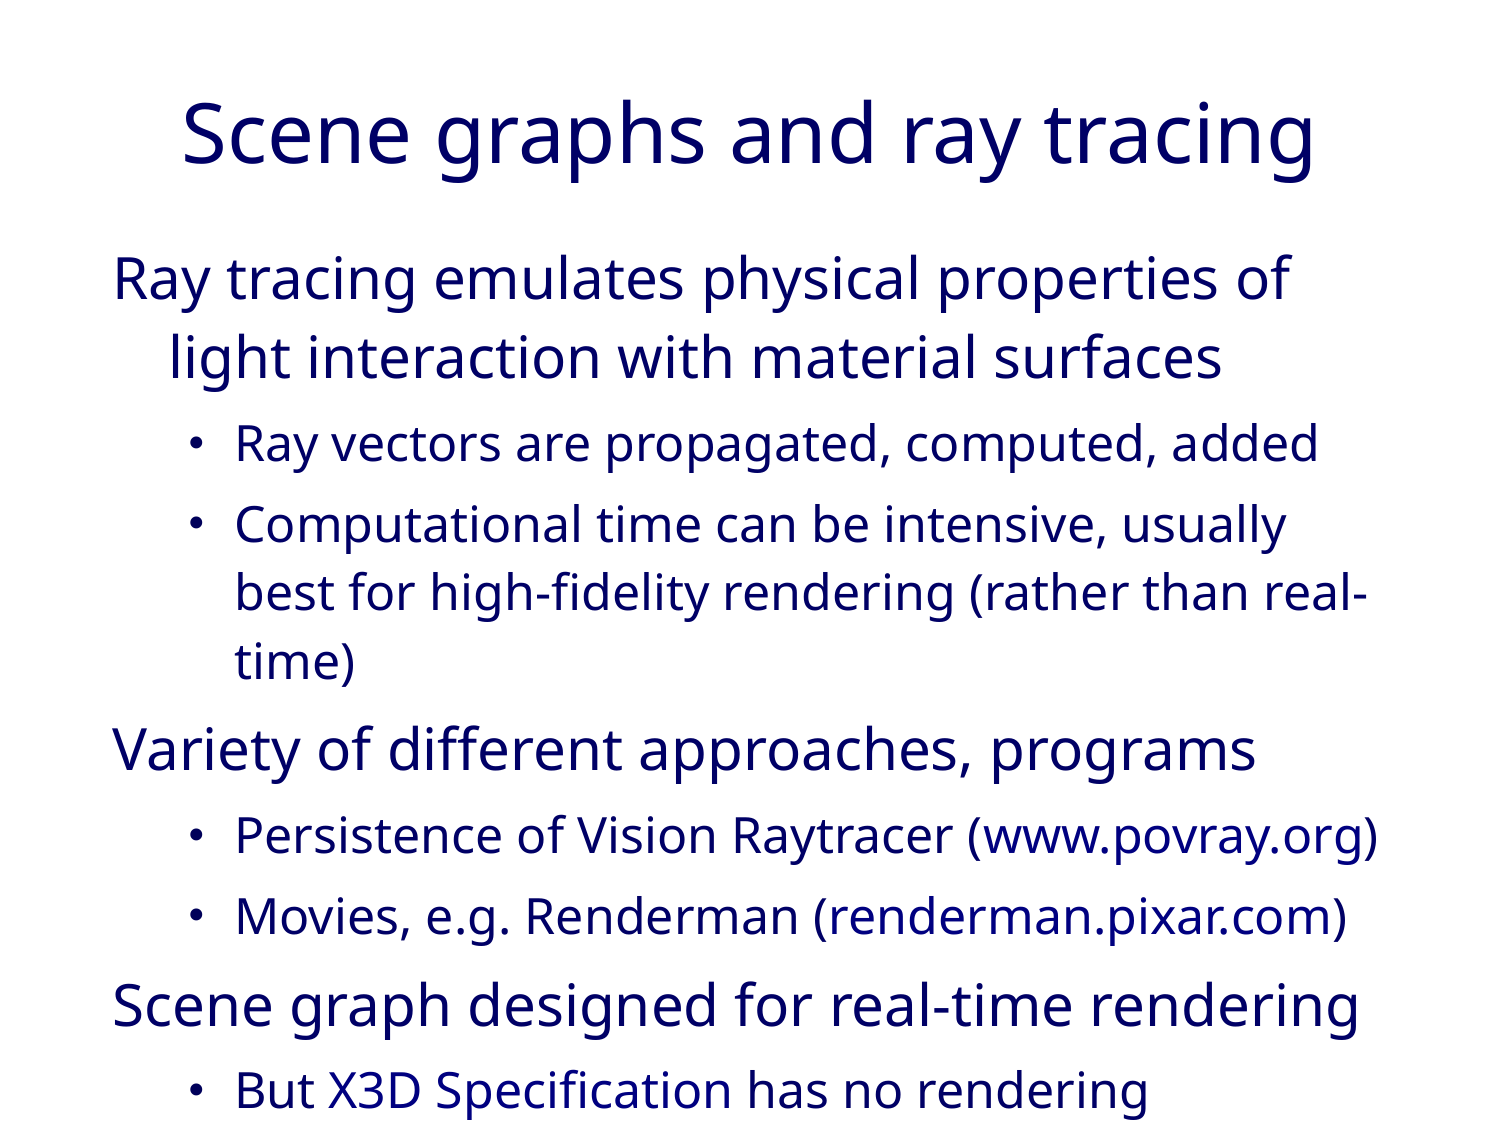

# Scene graphs and ray tracing
Ray tracing emulates physical properties of light interaction with material surfaces
Ray vectors are propagated, computed, added
Computational time can be intensive, usually best for high-fidelity rendering (rather than real-time)
Variety of different approaches, programs
Persistence of Vision Raytracer (www.povray.org)
Movies, e.g. Renderman (renderman.pixar.com)
Scene graph designed for real-time rendering
But X3D Specification has no rendering prohibitions
Okino Polytrans supports both (www.okino.com)